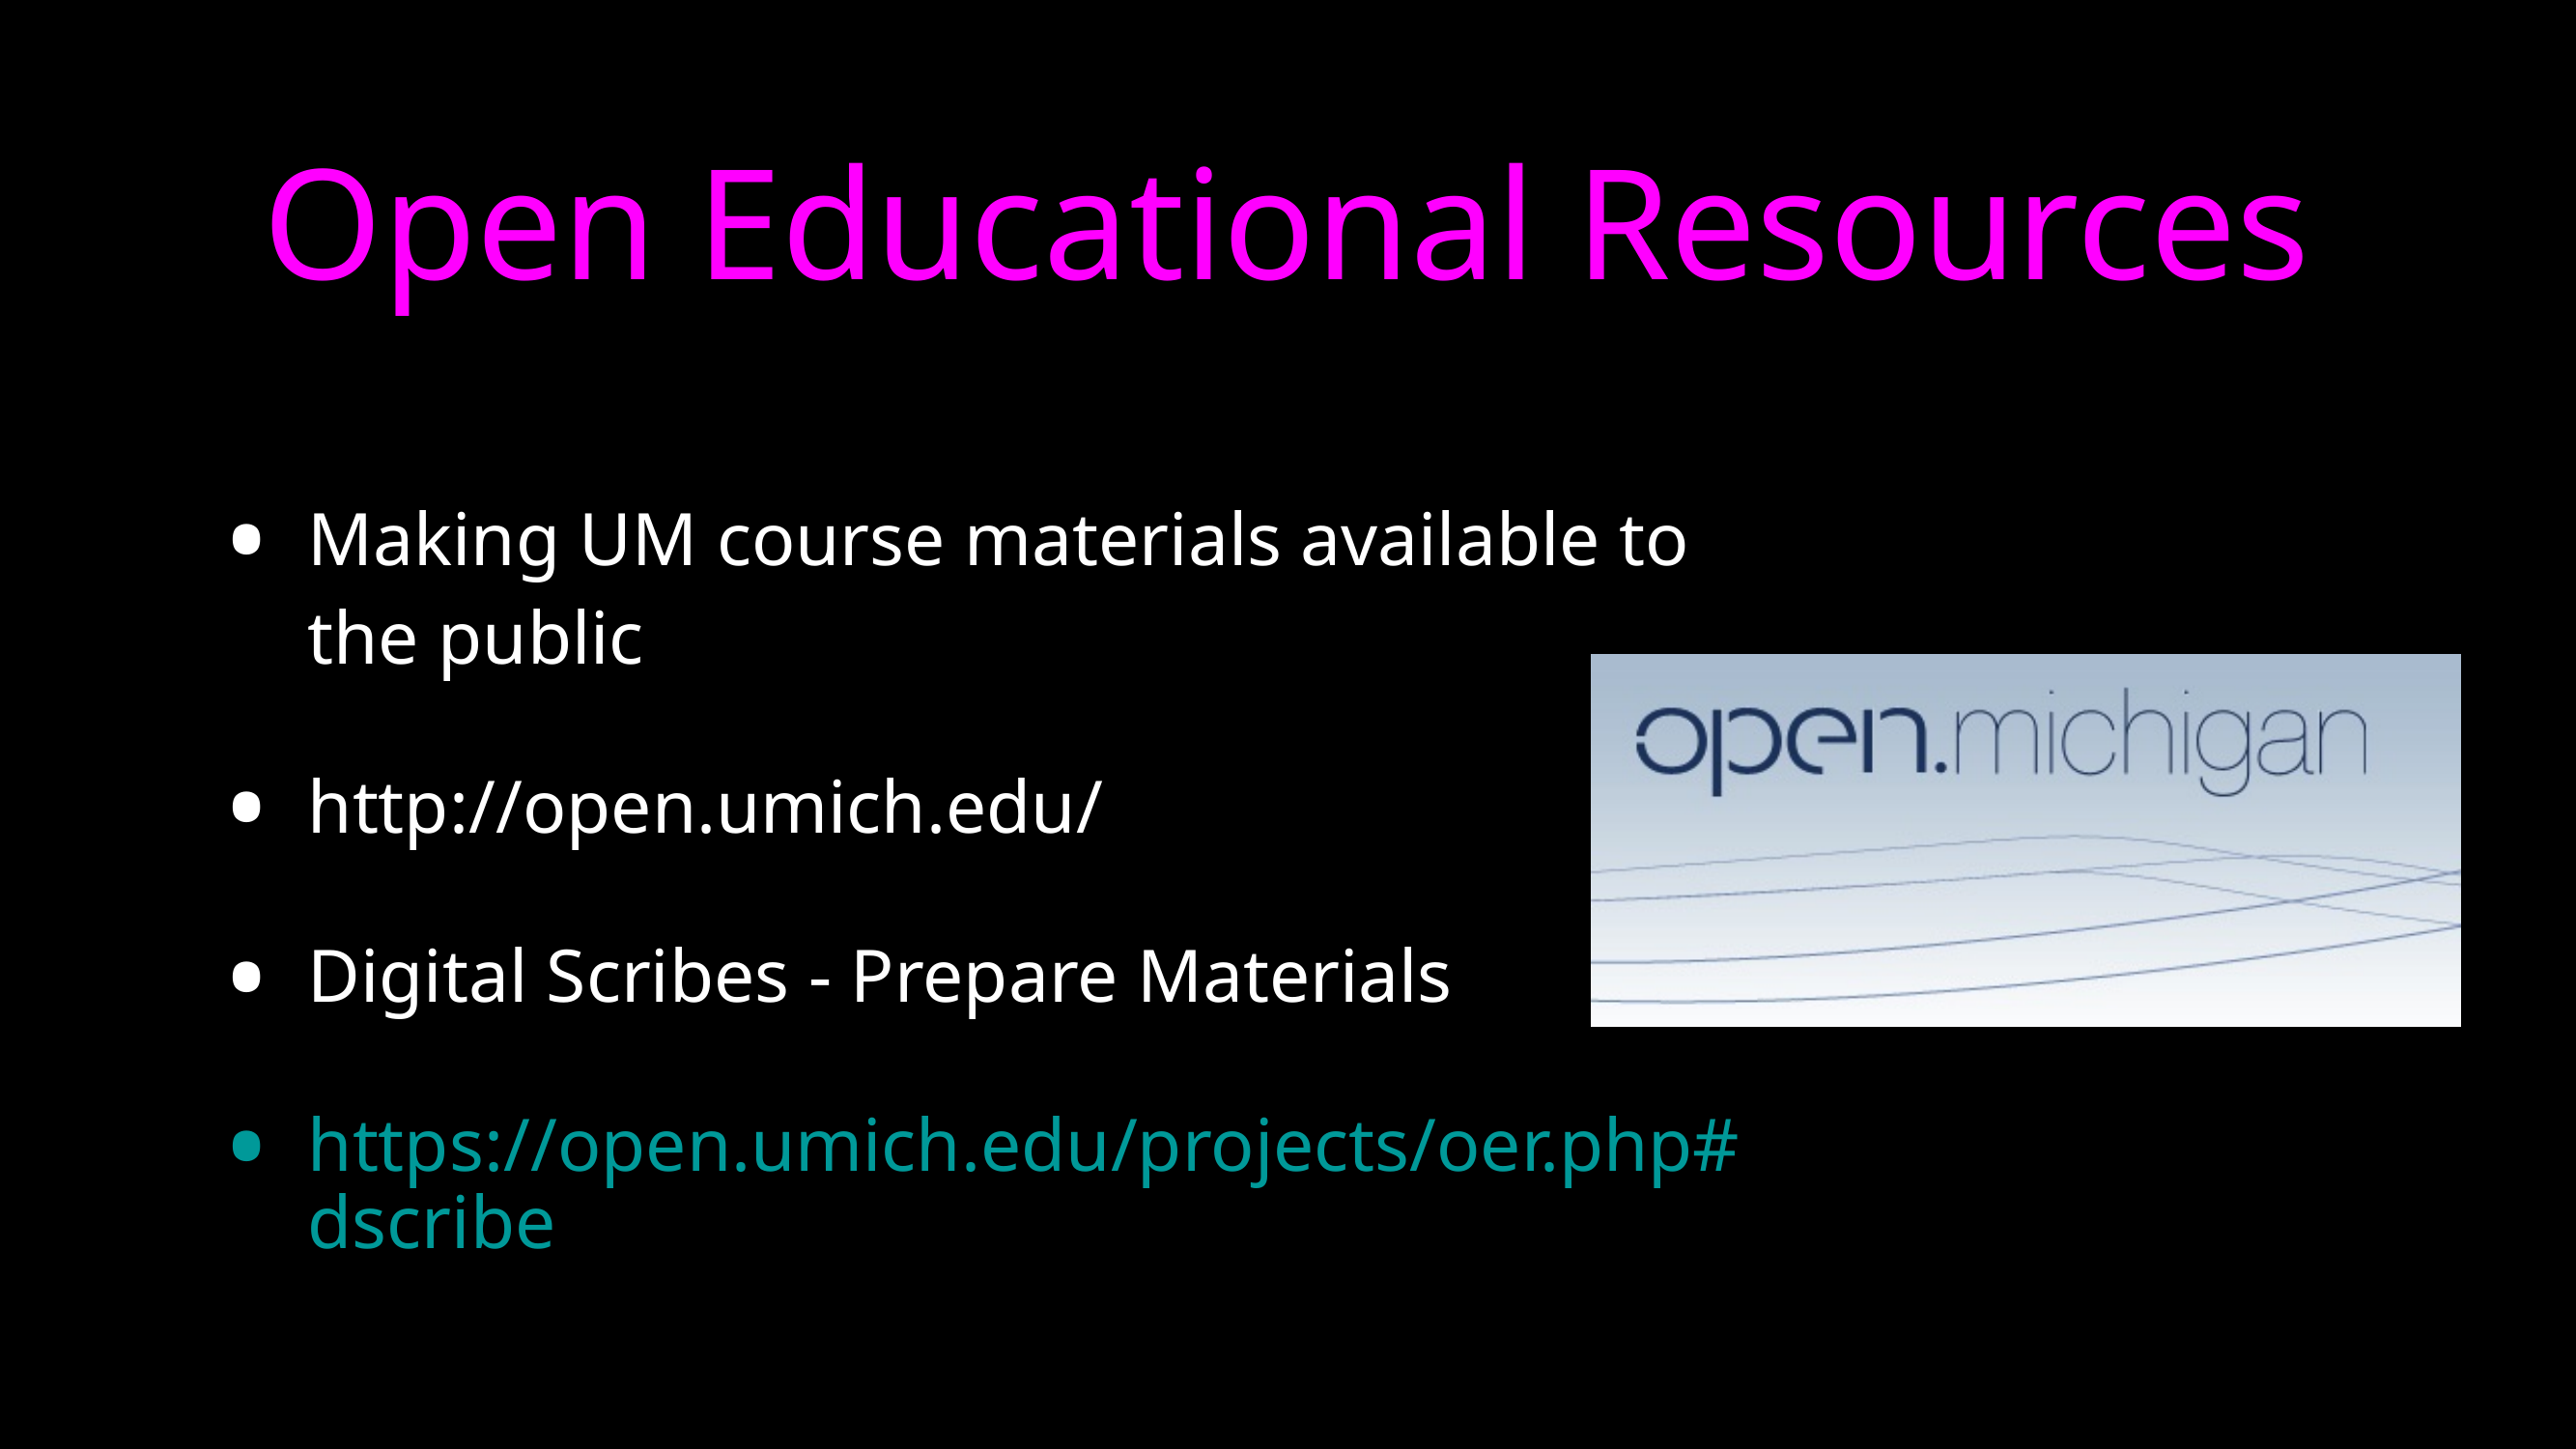

# Open Educational Resources
Making UM course materials available to the public
http://open.umich.edu/
Digital Scribes - Prepare Materials
https://open.umich.edu/projects/oer.php#dscribe